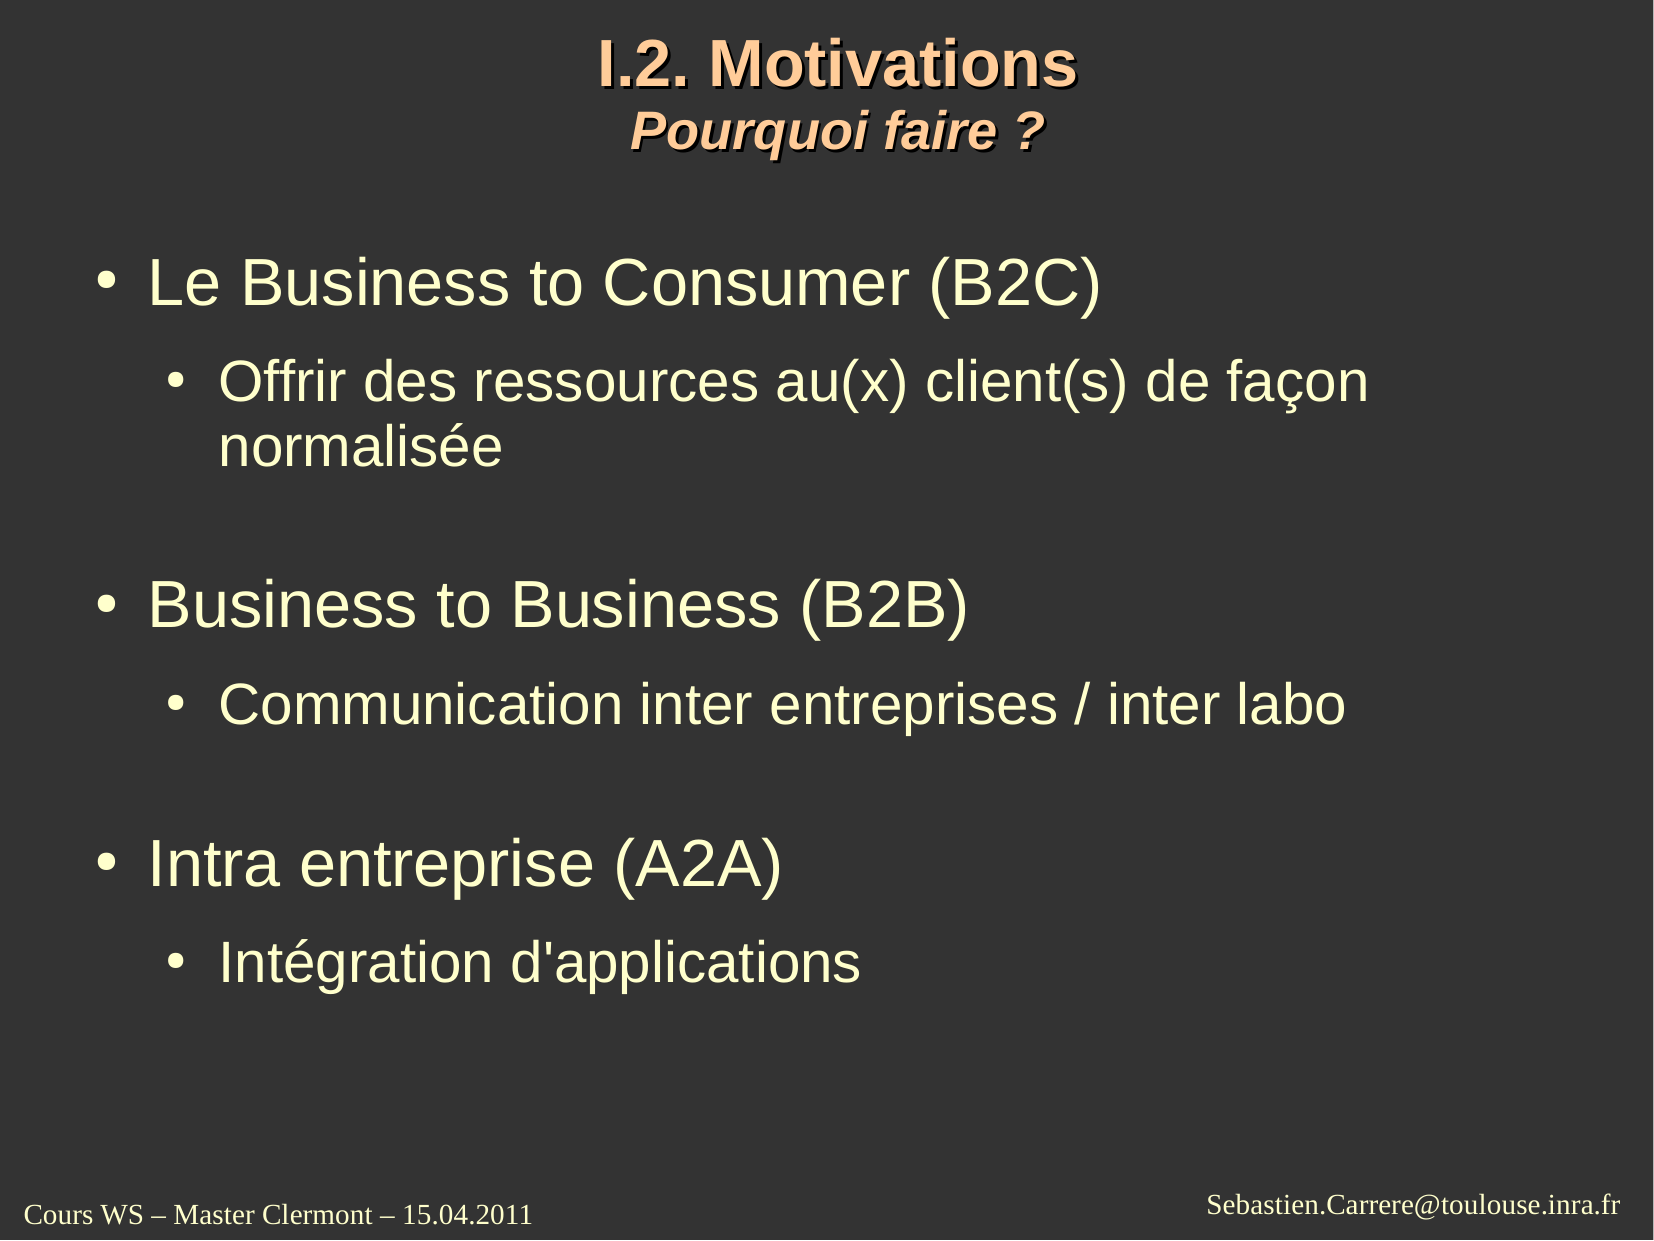

# I.2. Motivations Pourquoi faire ?
Le Business to Consumer (B2C)
Offrir des ressources au(x) client(s) de façon normalisée
Business to Business (B2B)
Communication inter entreprises / inter labo
Intra entreprise (A2A)
Intégration d'applications